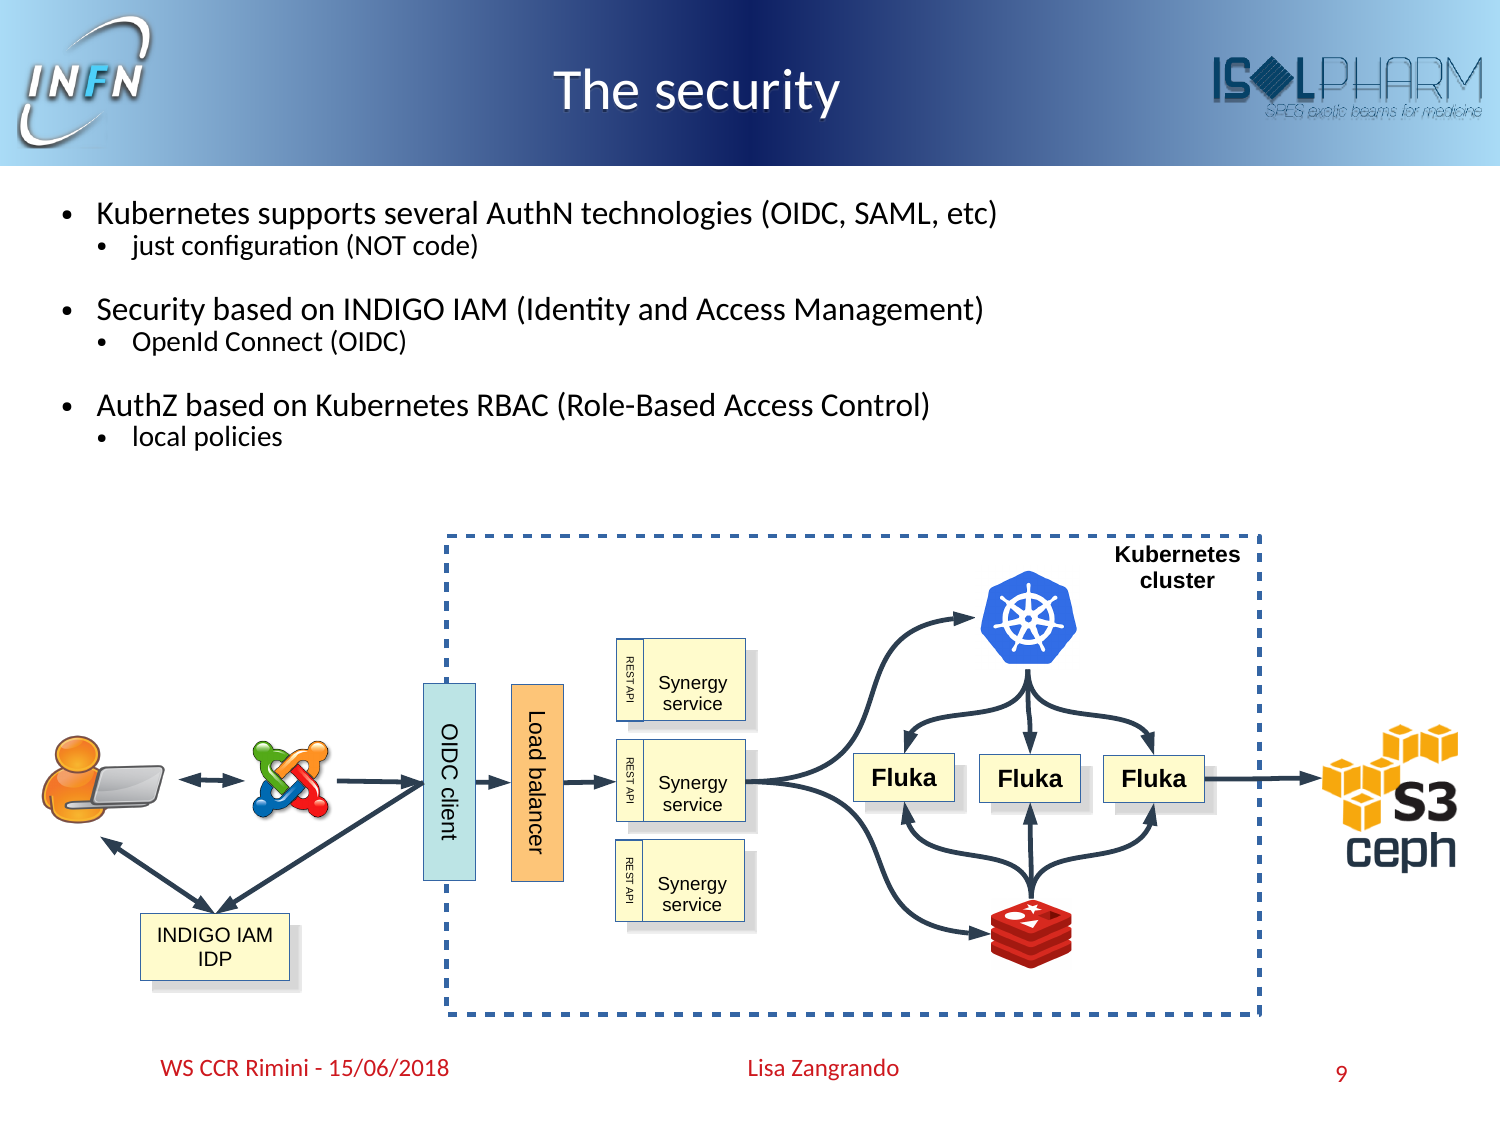

# The security
Kubernetes supports several AuthN technologies (OIDC, SAML, etc)
just configuration (NOT code)
Security based on INDIGO IAM (Identity and Access Management)
OpenId Connect (OIDC)
AuthZ based on Kubernetes RBAC (Role-Based Access Control)
local policies
Kubernetes cluster
Synergy
service
REST API
Synergy
service
REST API
Fluka
Fluka
Fluka
OIDC client
Load balancer
Synergy
service
REST API
INDIGO IAM
IDP
9